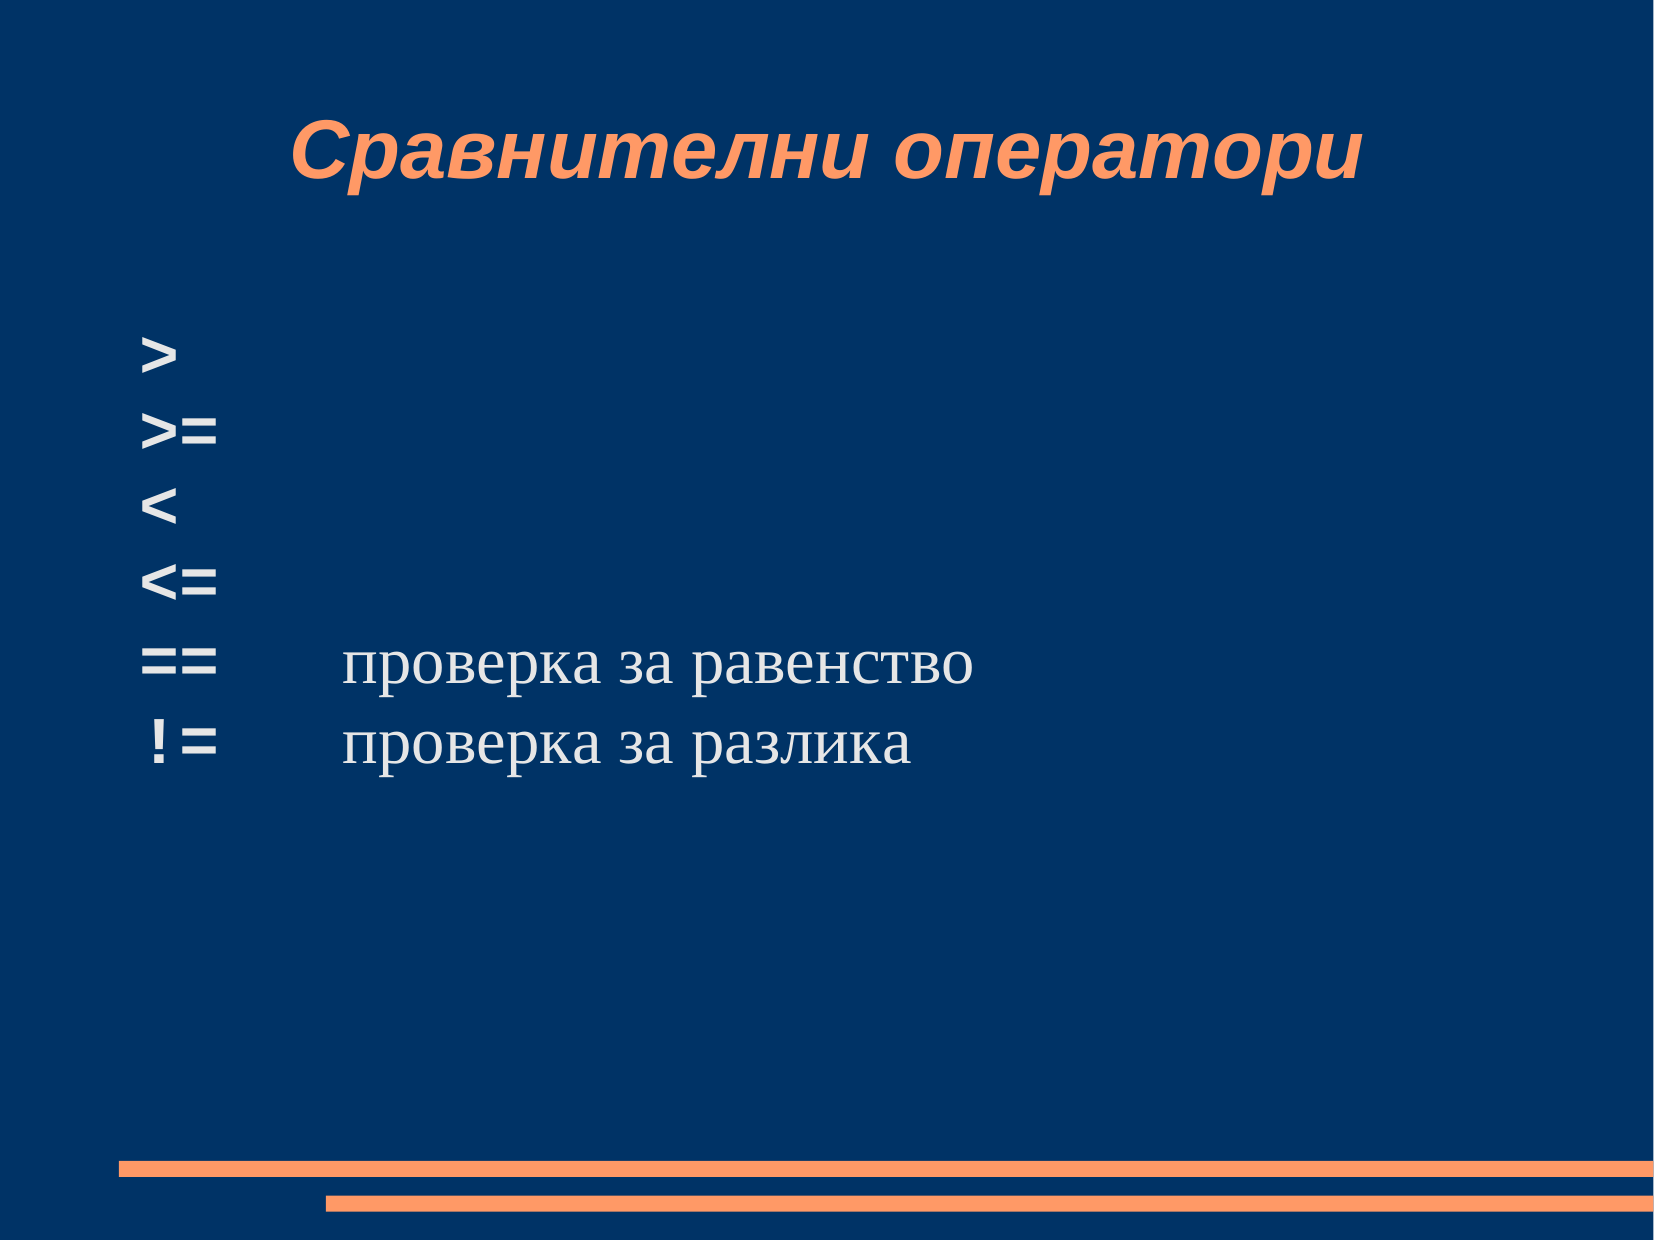

# Сравнителни оператори
>
>=
<
<=
==		проверка за равенство
!=		проверка за разлика